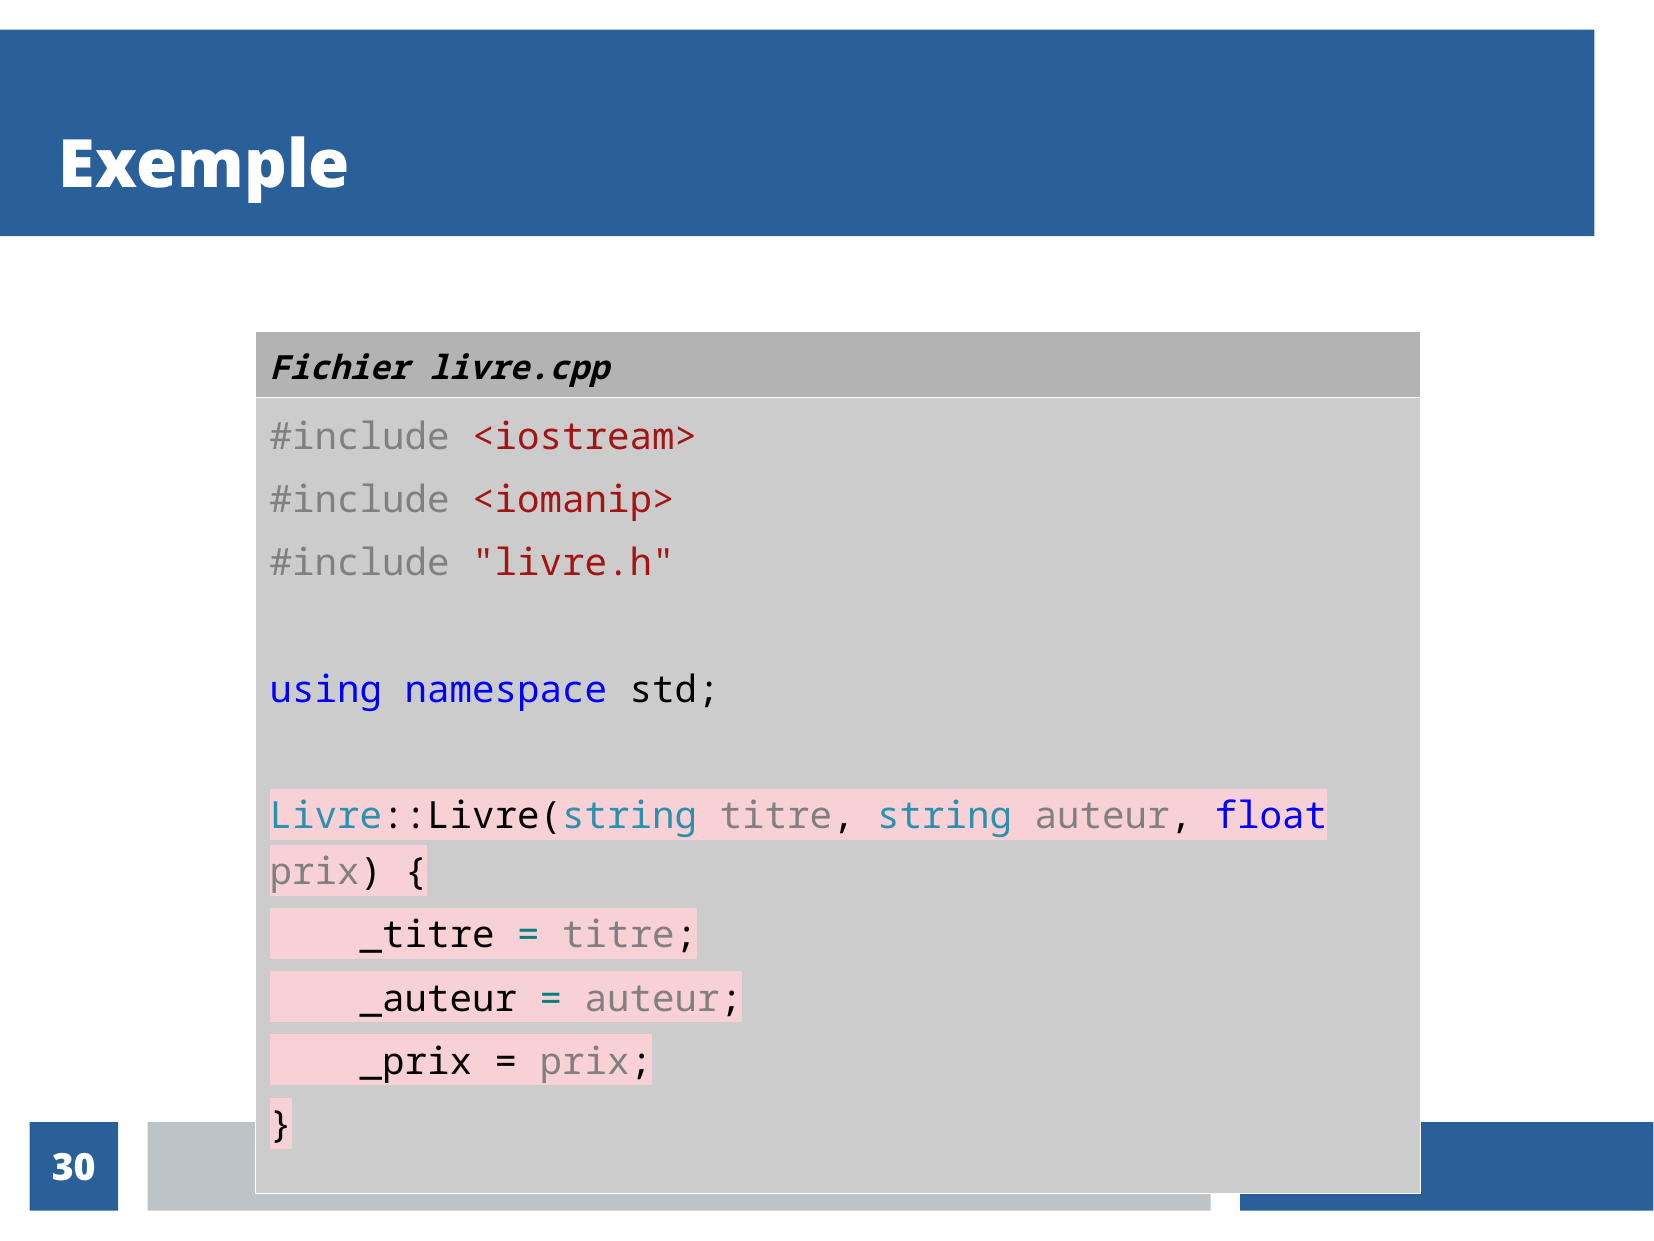

# Exemple
| Fichier livre.cpp |
| --- |
| #include <iostream> #include <iomanip> #include "livre.h" using namespace std; Livre::Livre(string titre, string auteur, float prix) { \_titre = titre; \_auteur = auteur; \_prix = prix; } |
30